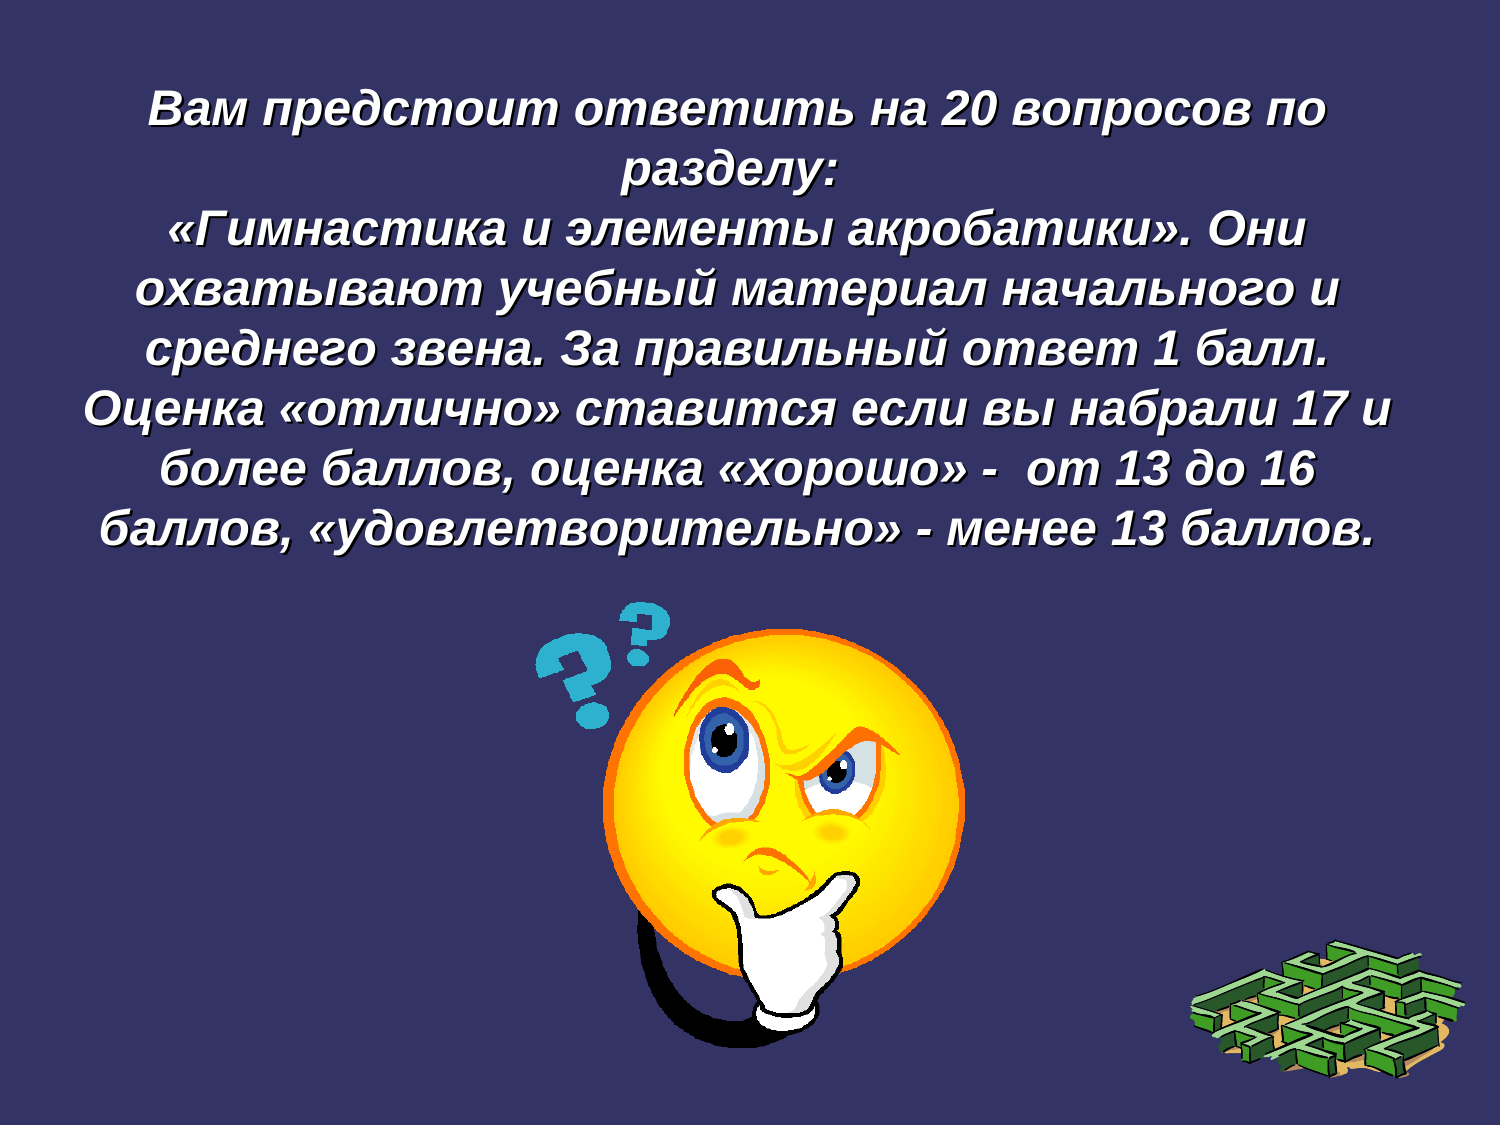

# Вам предстоит ответить на 20 вопросов по разделу: «Гимнастика и элементы акробатики». Они охватывают учебный материал начального и среднего звена. За правильный ответ 1 балл. Оценка «отлично» ставится если вы набрали 17 и более баллов, оценка «хорошо» - от 13 до 16 баллов, «удовлетворительно» - менее 13 баллов.